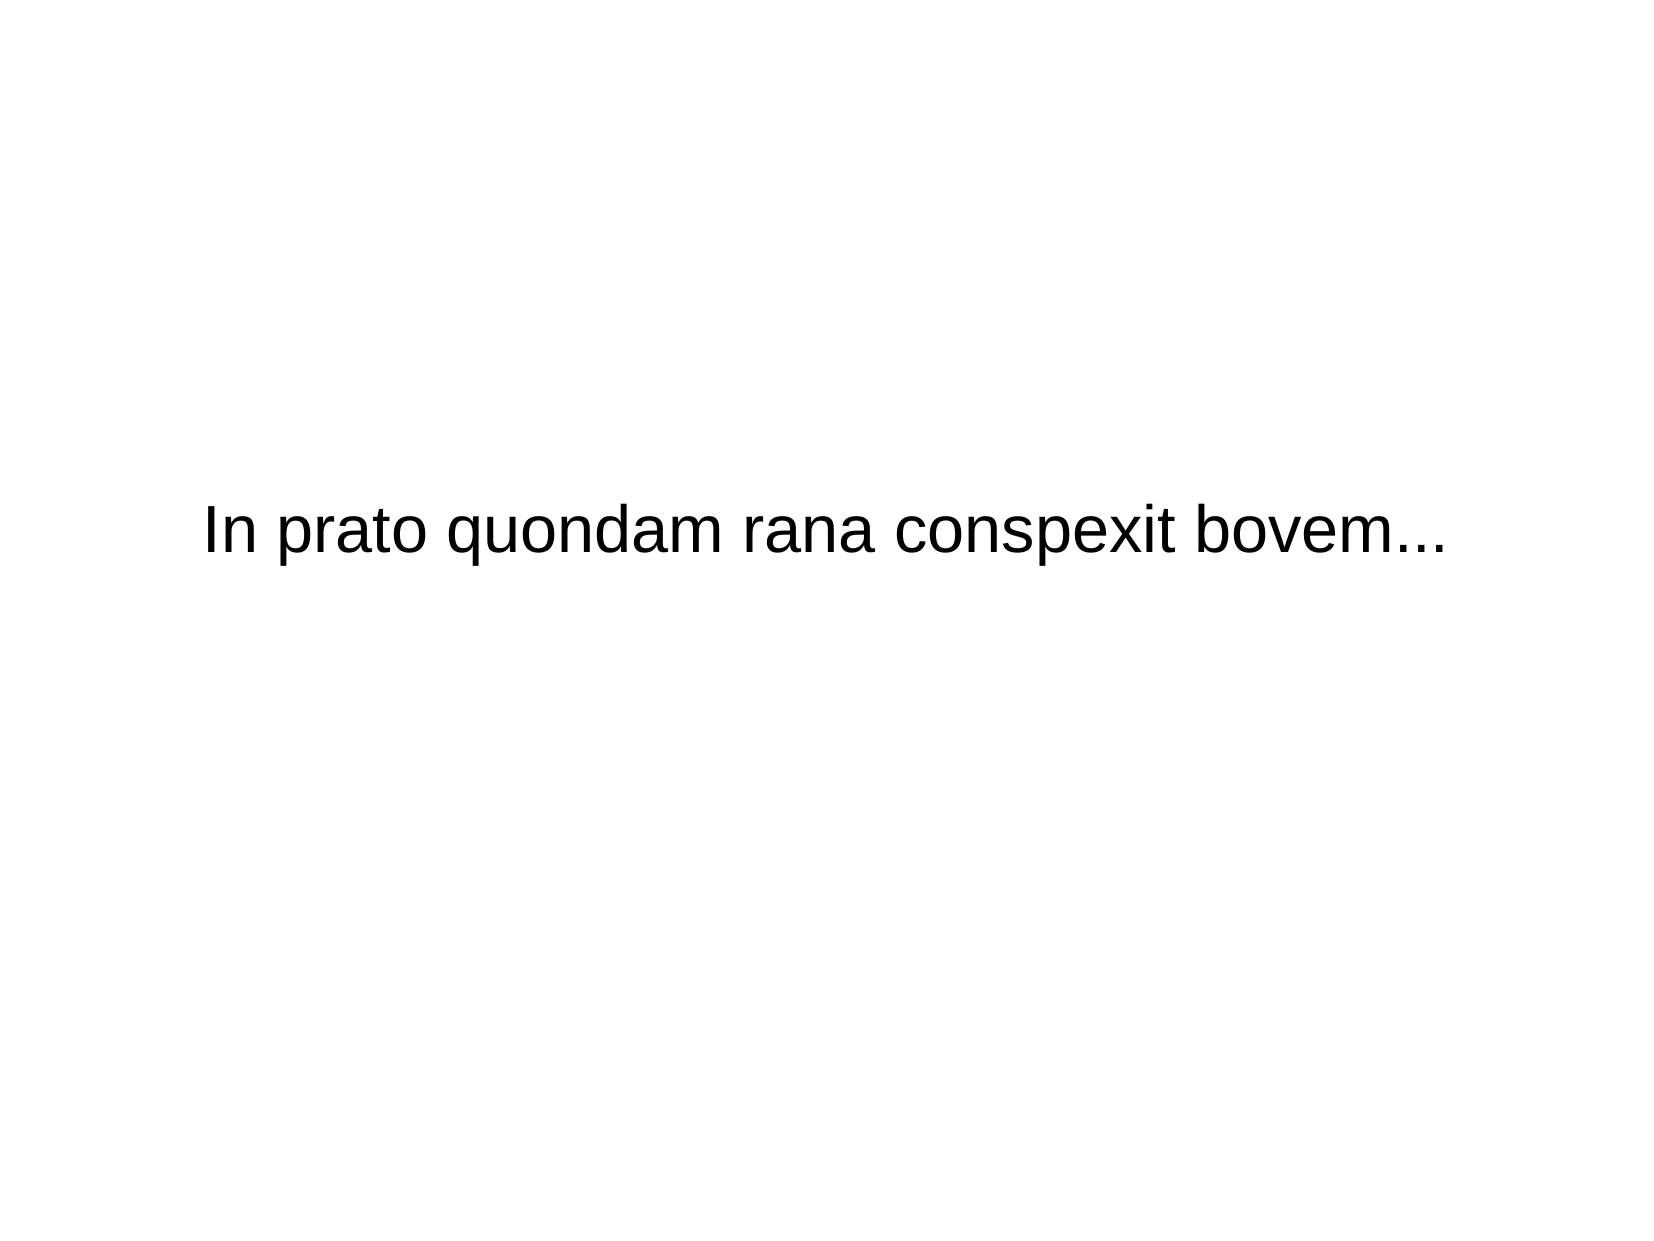

# In prato quondam rana conspexit bovem...